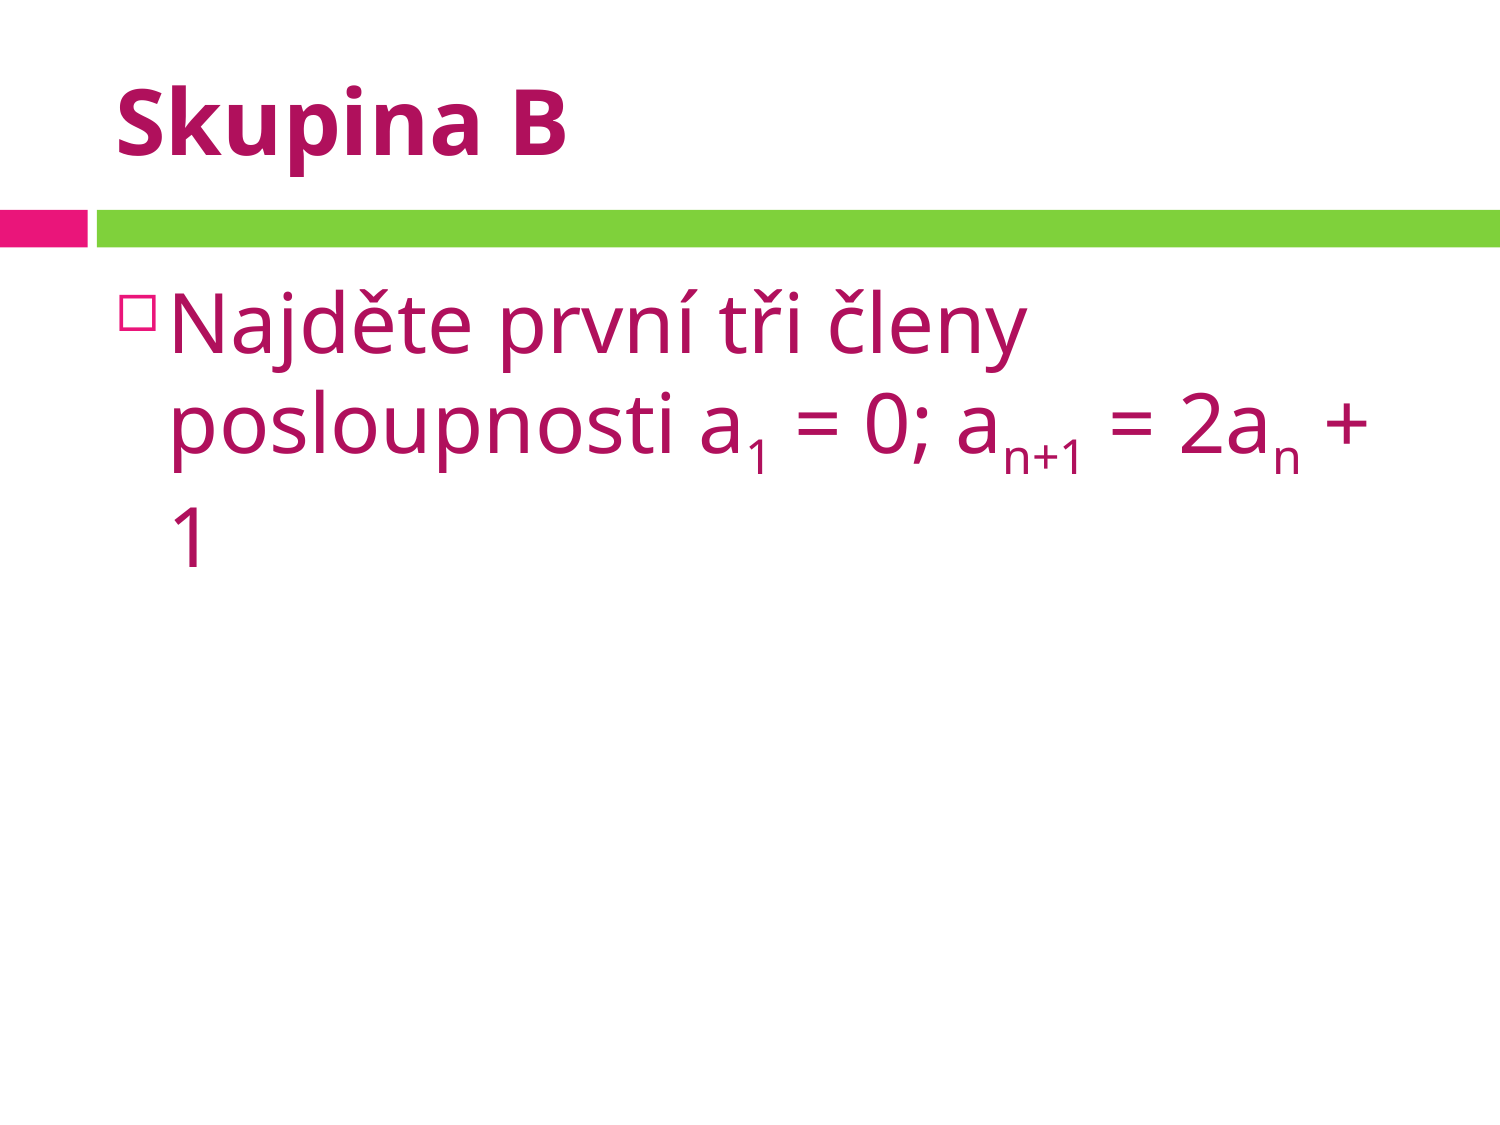

# Skupina B
Najděte první tři členy posloupnosti a1 = 0; an+1 = 2an + 1